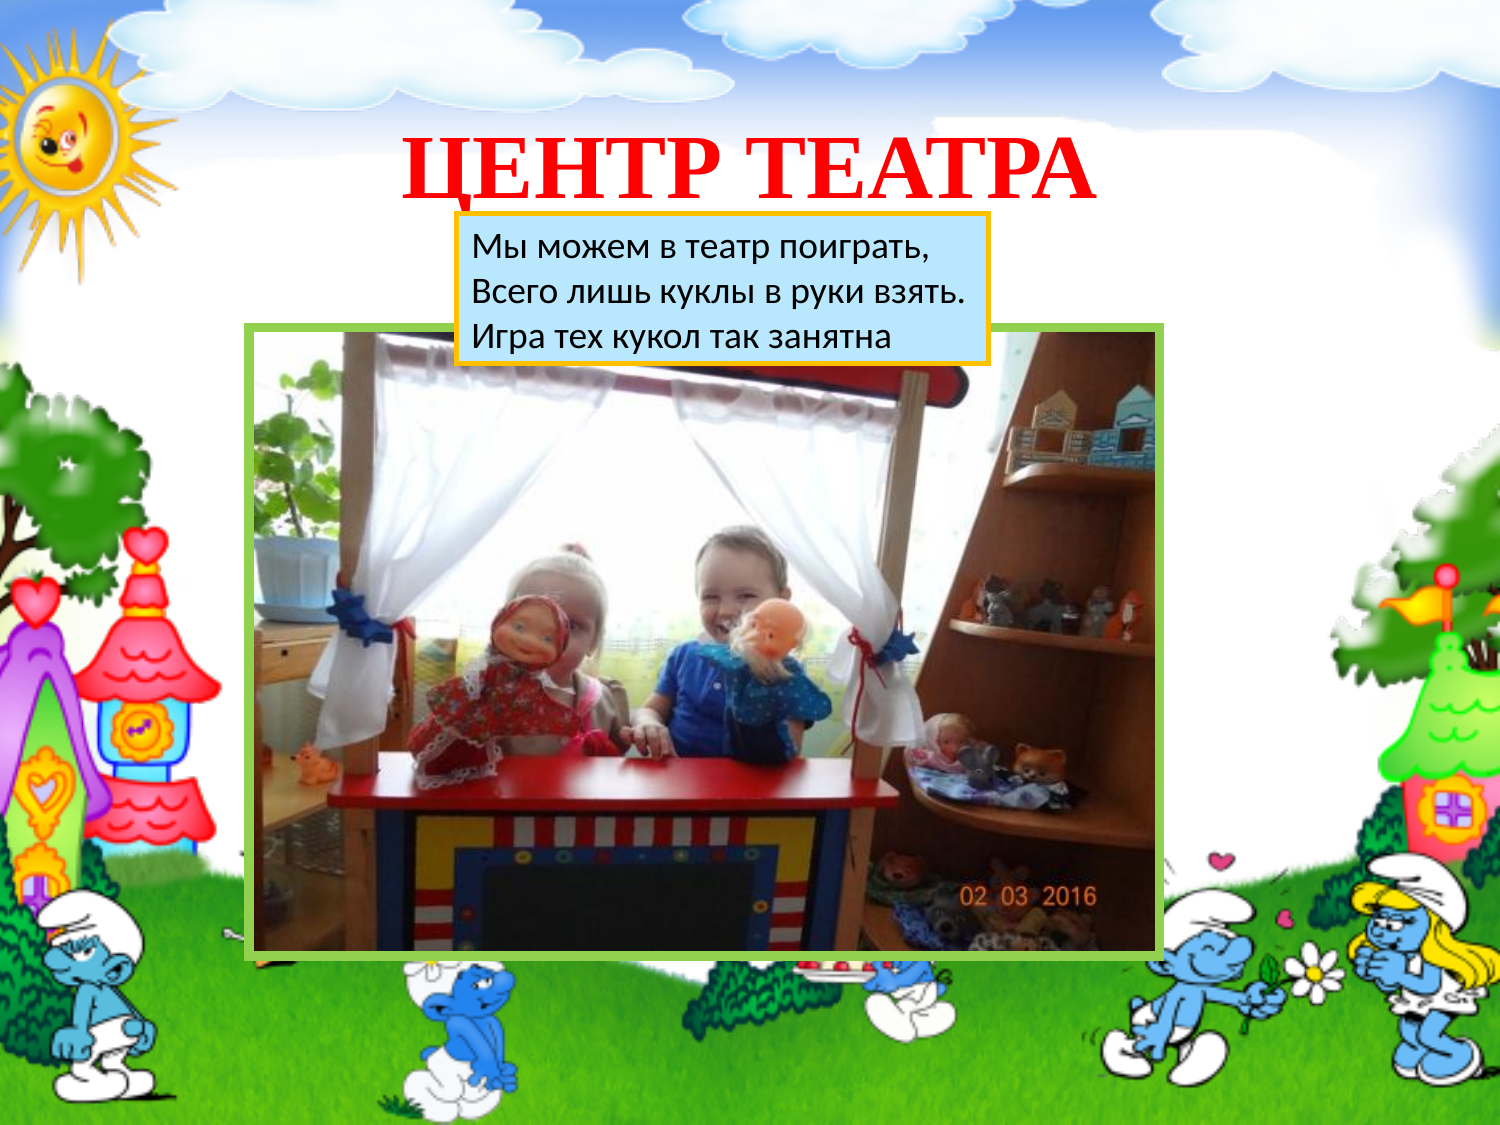

# ЦЕНТР ТЕАТРА
Мы можем в театр поиграть,
Всего лишь куклы в руки взять.
Игра тех кукол так занятна